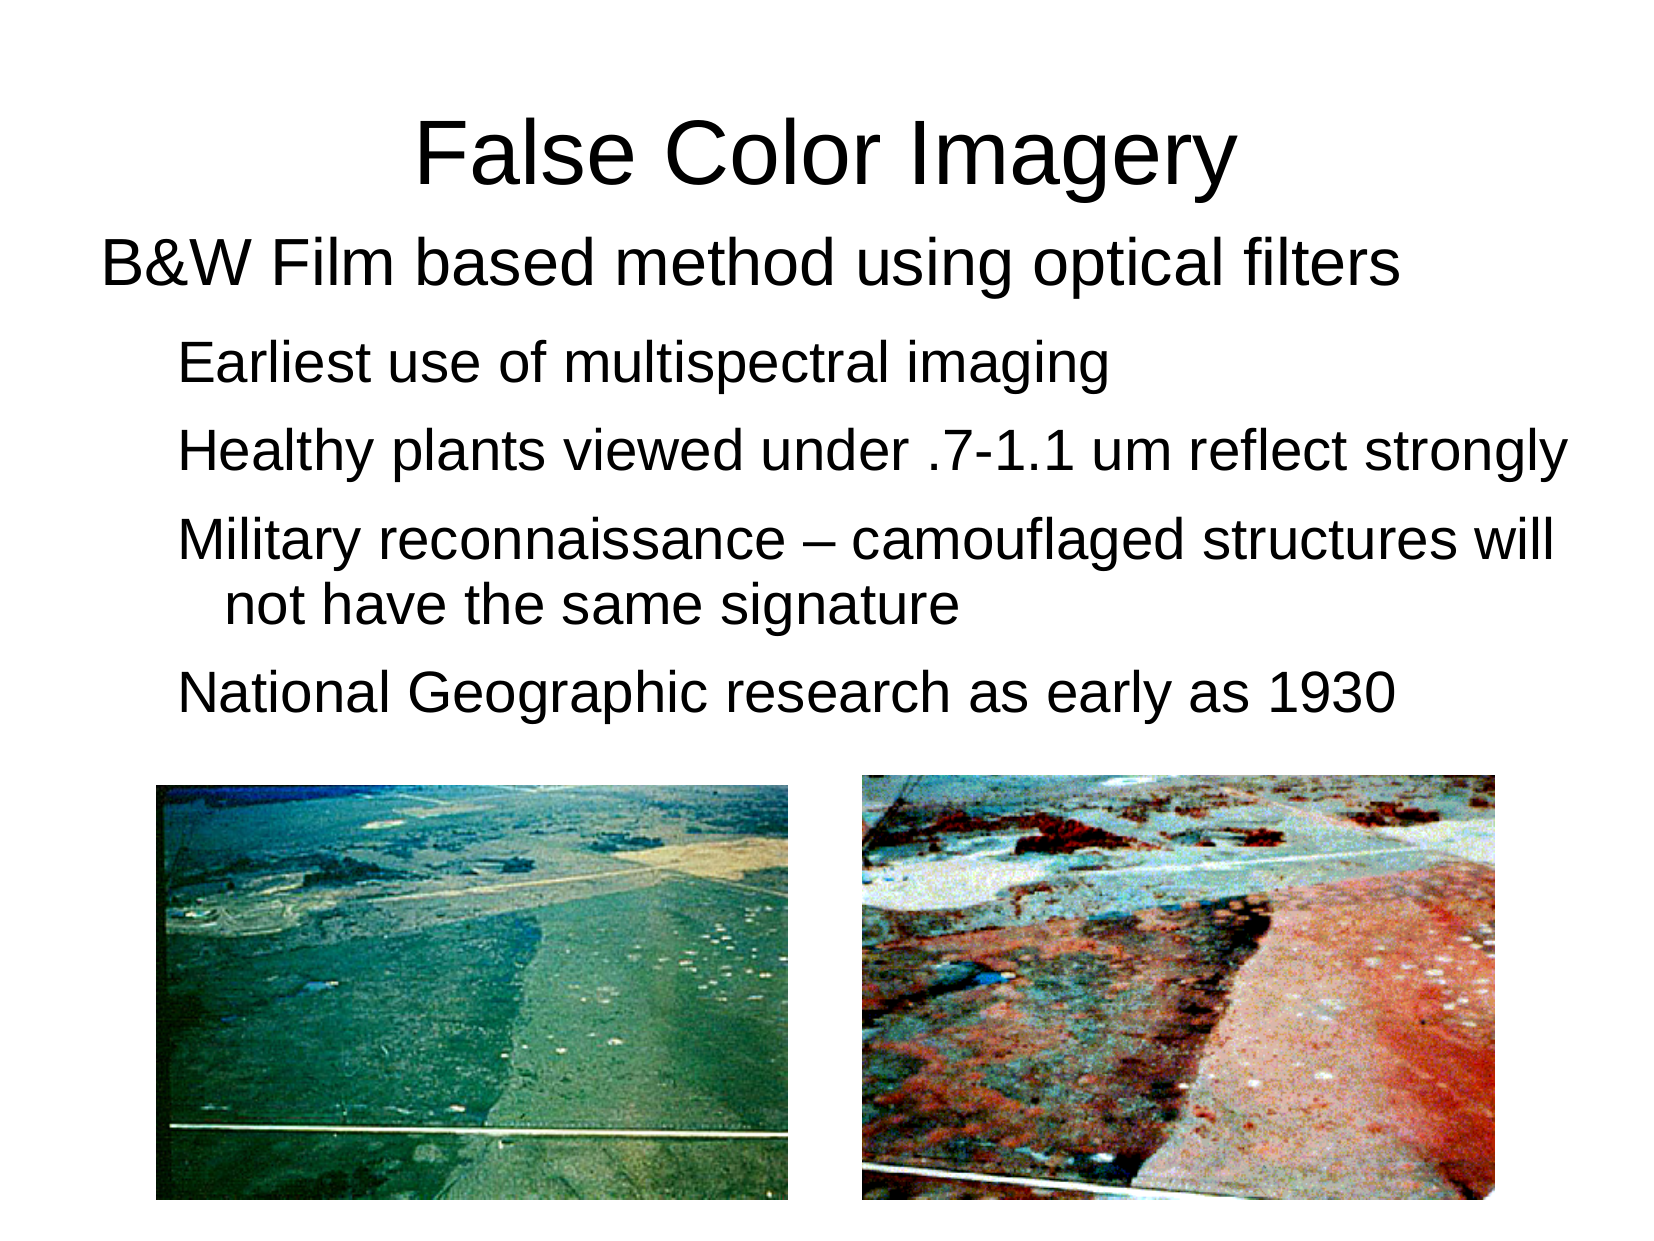

# False Color Imagery
B&W Film based method using optical filters
Earliest use of multispectral imaging
Healthy plants viewed under .7-1.1 um reflect strongly
Military reconnaissance – camouflaged structures will not have the same signature
National Geographic research as early as 1930